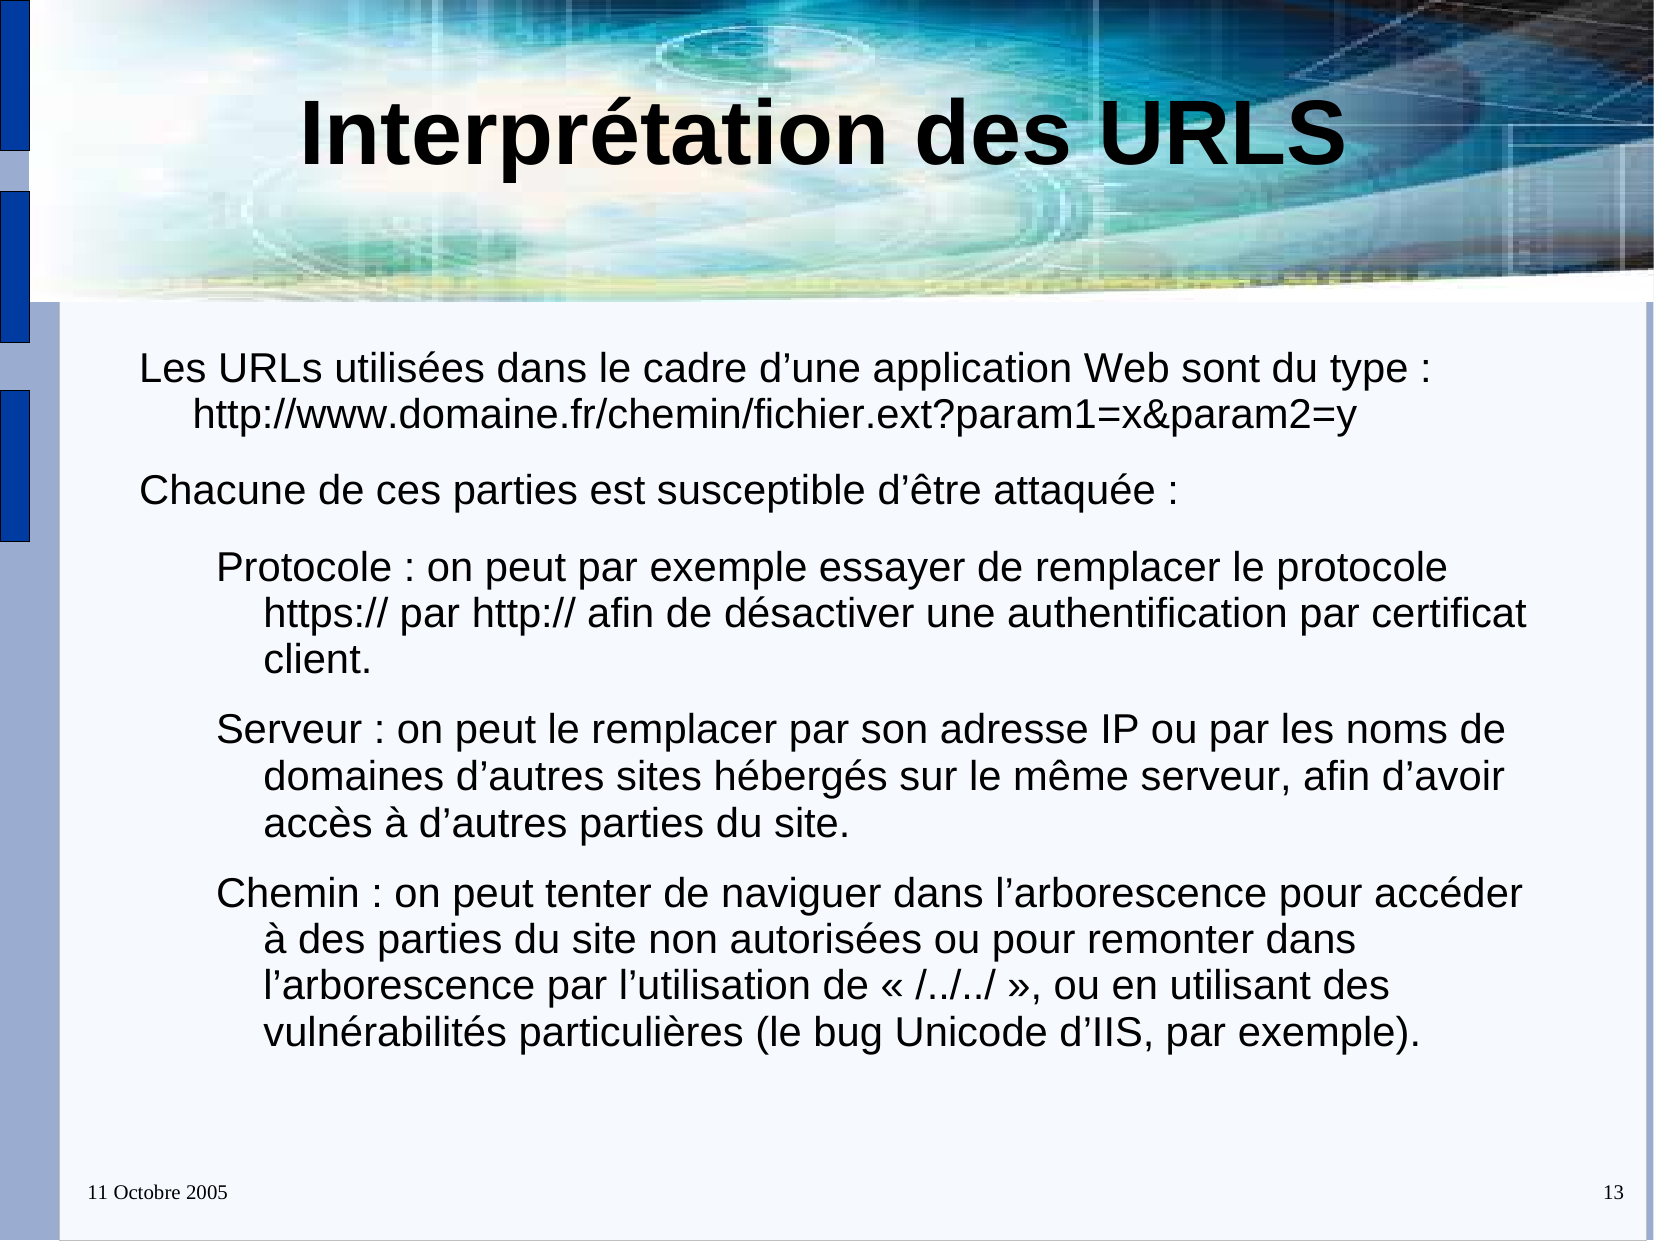

# Interprétation des URLS
Les URLs utilisées dans le cadre d’une application Web sont du type : http://www.domaine.fr/chemin/fichier.ext?param1=x&param2=y
Chacune de ces parties est susceptible d’être attaquée :
Protocole : on peut par exemple essayer de remplacer le protocole https:// par http:// afin de désactiver une authentification par certificat client.
Serveur : on peut le remplacer par son adresse IP ou par les noms de domaines d’autres sites hébergés sur le même serveur, afin d’avoir accès à d’autres parties du site.
Chemin : on peut tenter de naviguer dans l’arborescence pour accéder à des parties du site non autorisées ou pour remonter dans l’arborescence par l’utilisation de « /../../ », ou en utilisant des vulnérabilités particulières (le bug Unicode d’IIS, par exemple).